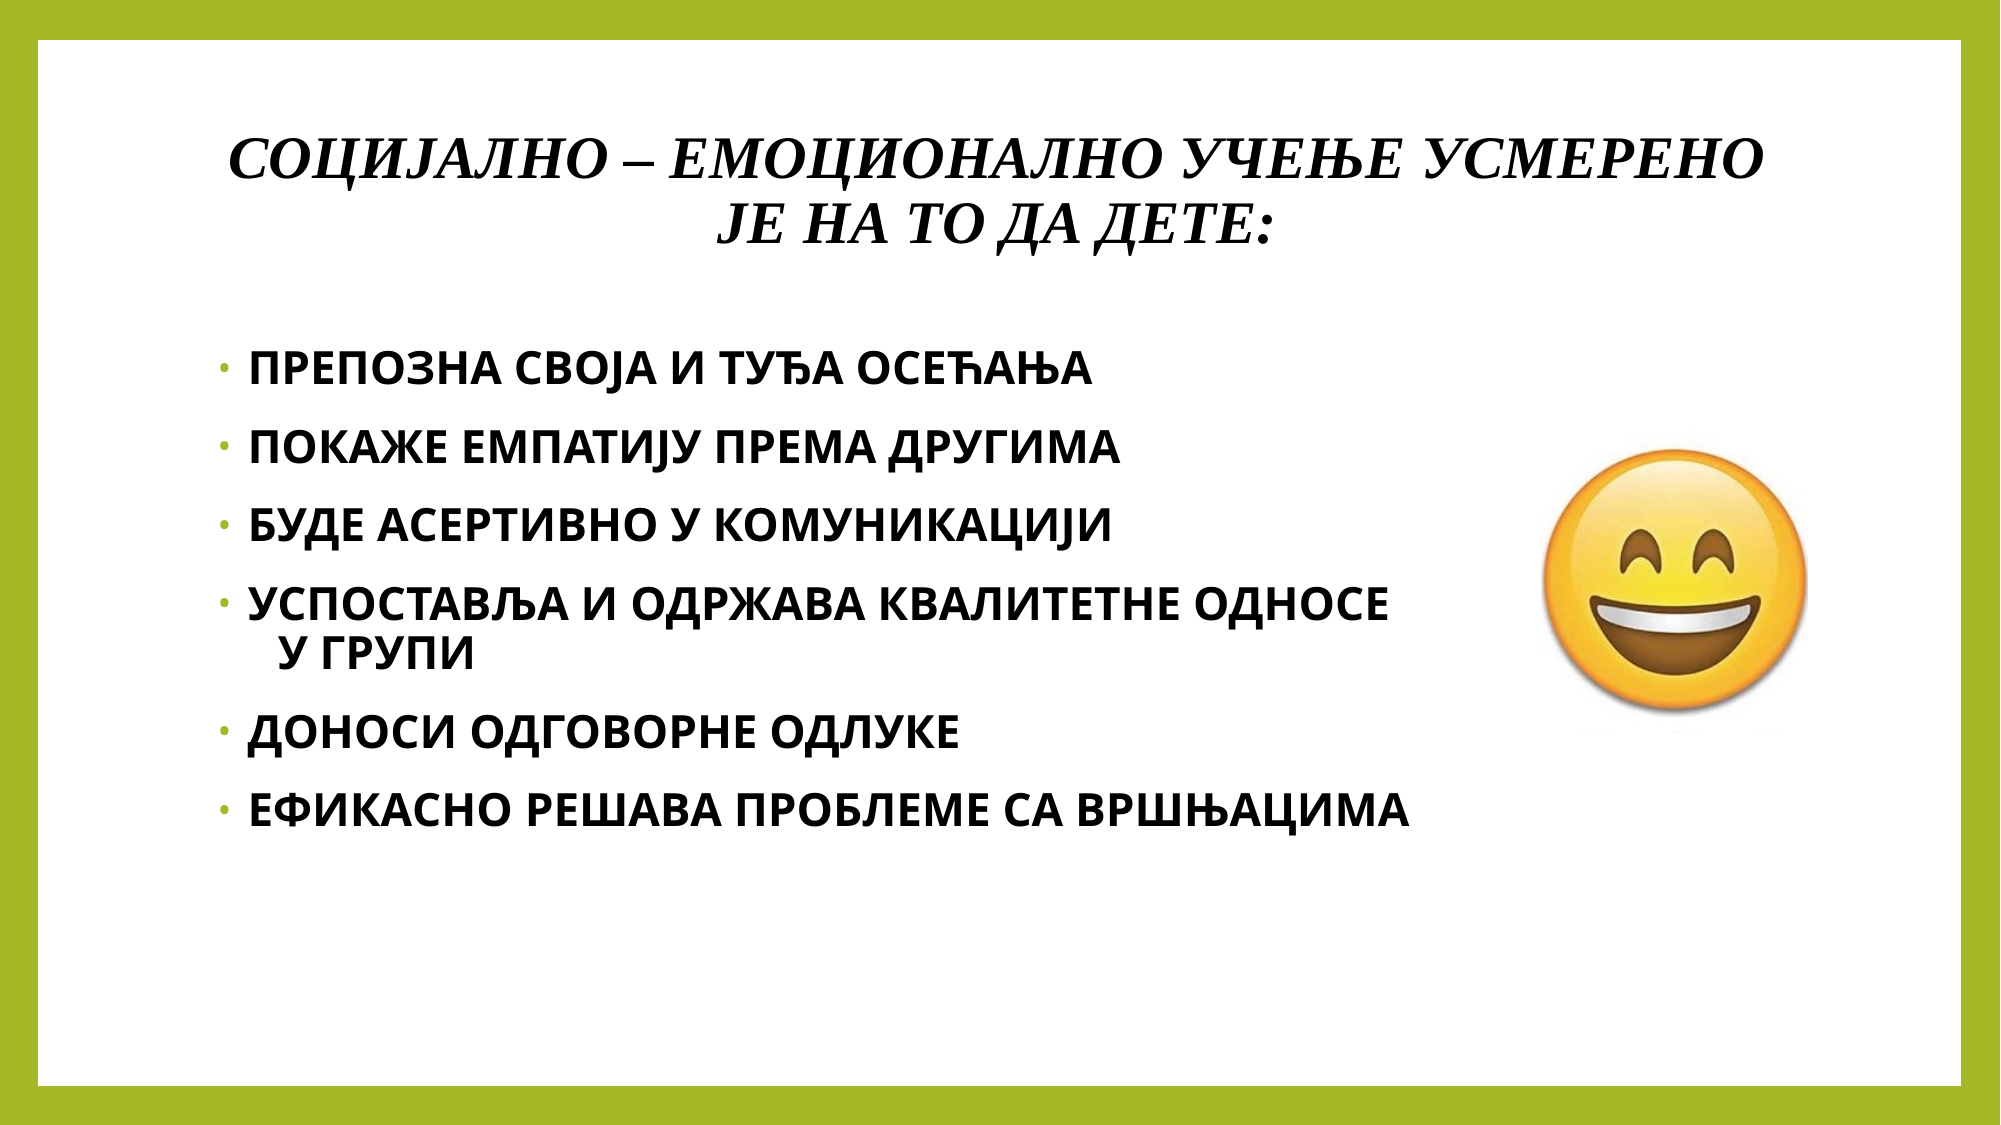

# СОЦИЈАЛНО – ЕМОЦИОНАЛНО УЧЕЊЕ УСМЕРЕНО ЈЕ НА ТО ДА ДЕТЕ:
ПРЕПОЗНА СВОЈА И ТУЂА ОСЕЋАЊА
ПОКАЖЕ ЕМПАТИЈУ ПРЕМА ДРУГИМА
БУДЕ АСЕРТИВНО У КОМУНИКАЦИЈИ
УСПОСТАВЉА И ОДРЖАВА КВАЛИТЕТНЕ ОДНОСЕ У ГРУПИ
ДОНОСИ ОДГОВОРНЕ ОДЛУКЕ
ЕФИКАСНО РЕШАВА ПРОБЛЕМЕ СА ВРШЊАЦИМА